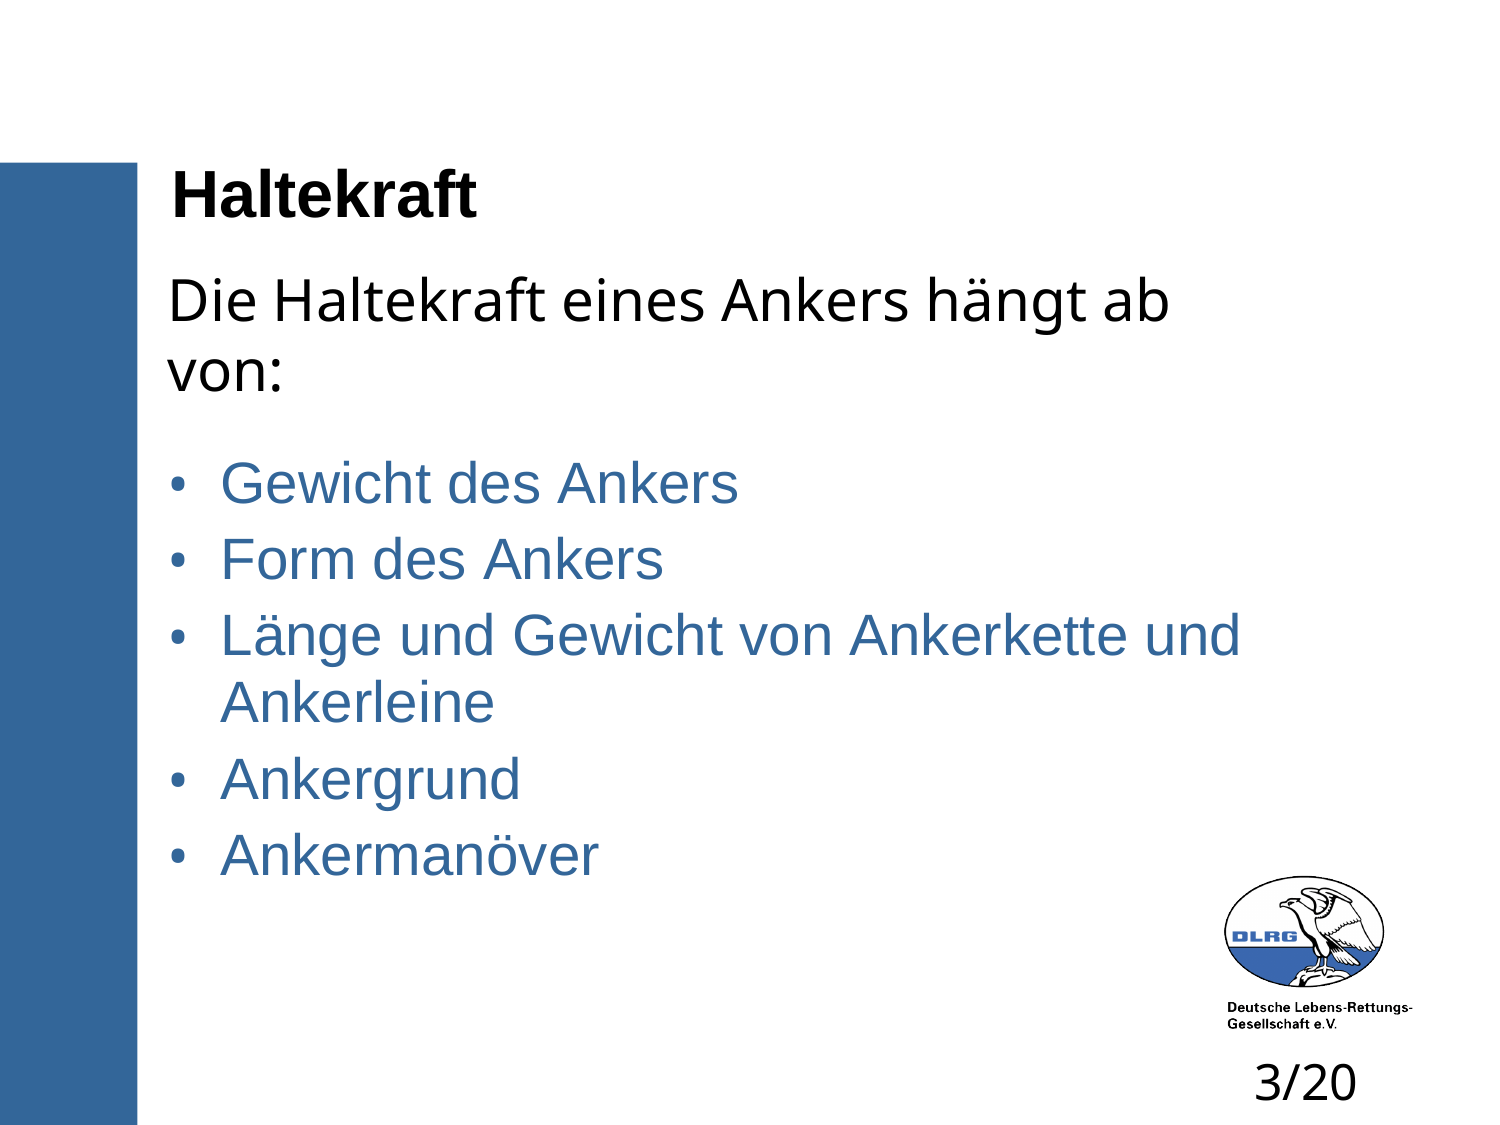

# Haltekraft
Die Haltekraft eines Ankers hängt ab
von:
Gewicht des Ankers
Form des Ankers
Länge und Gewicht von Ankerkette und Ankerleine
Ankergrund
Ankermanöver